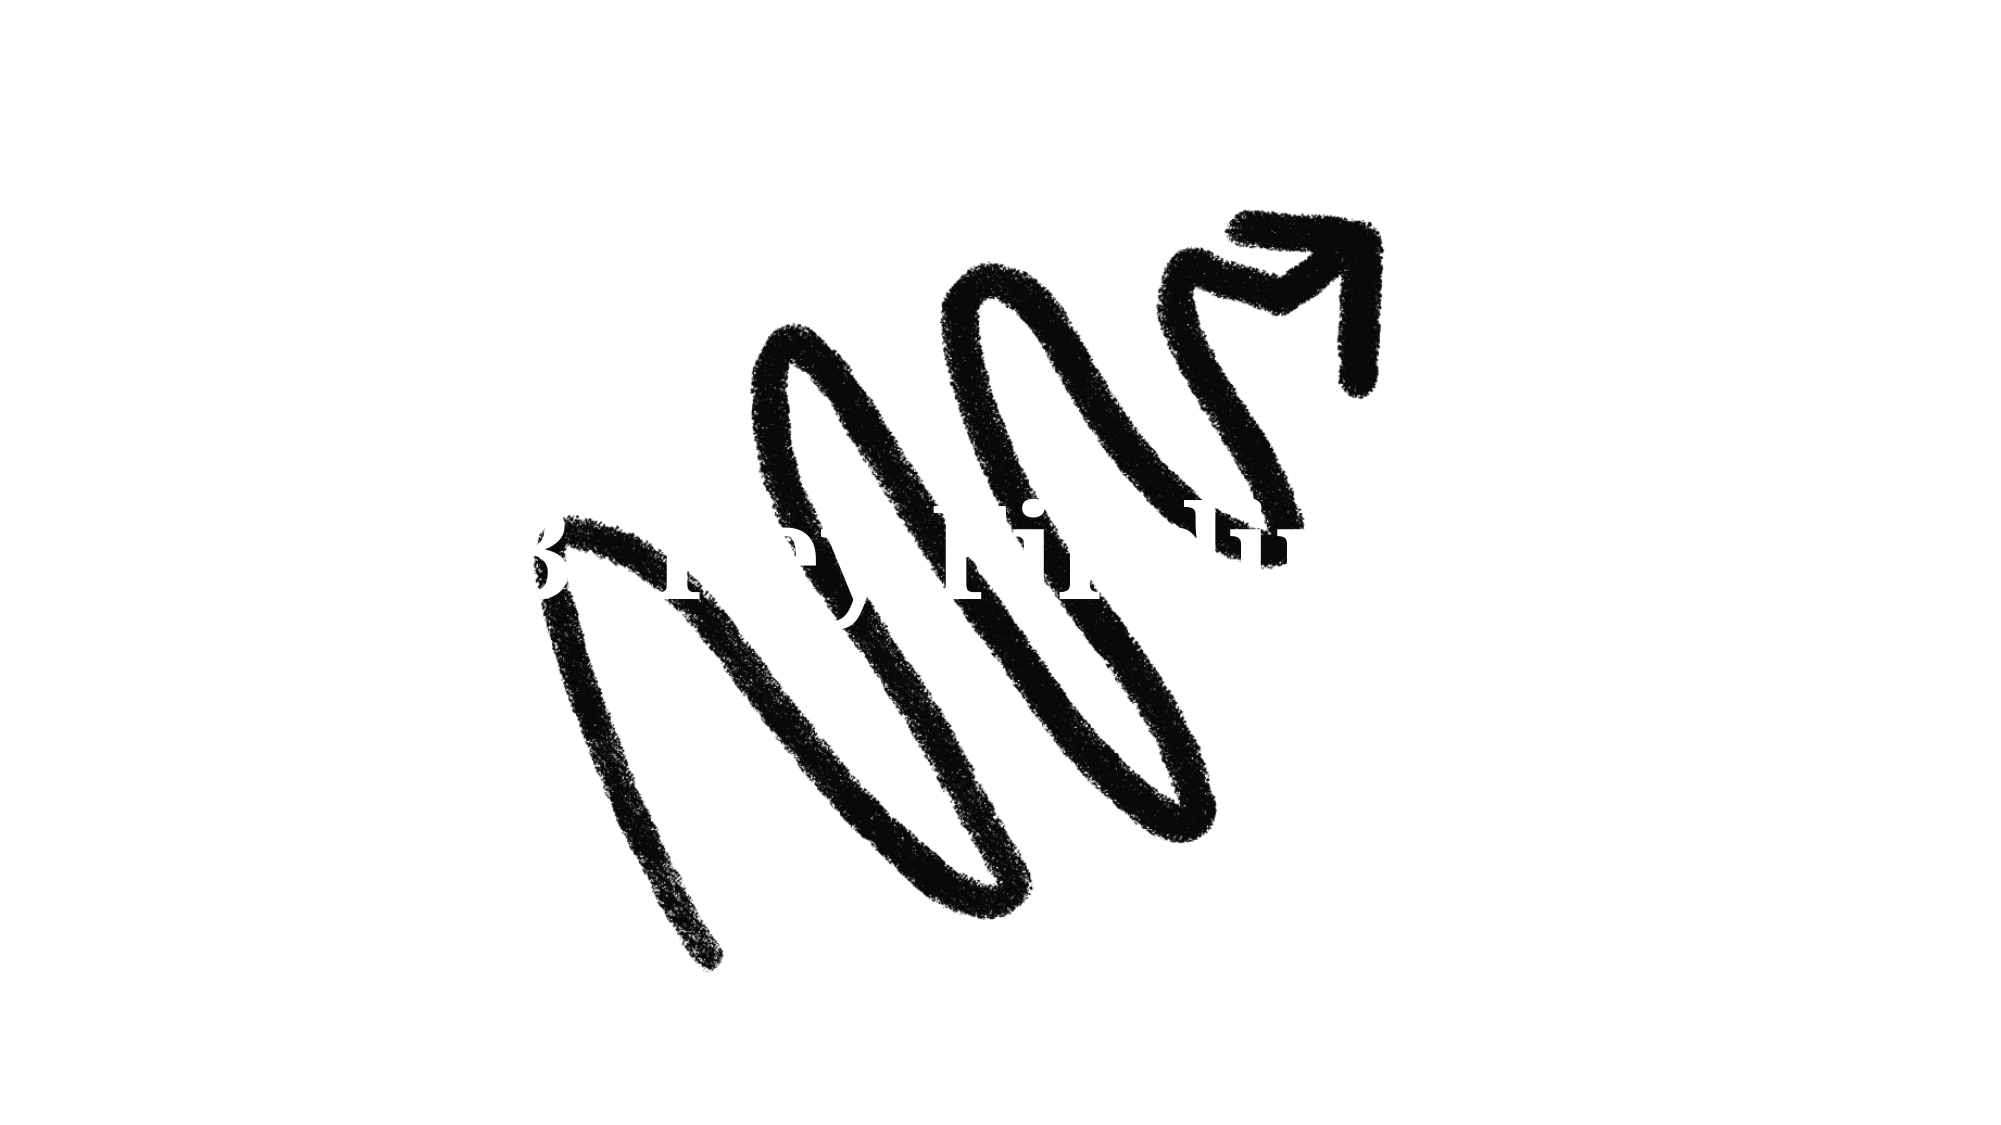

3. 	Key Findings
Note:
The research was conducted system agnostically; although participants told researchers what system they used, this information was not used to categorise the insights. The project brief was to uncover overall key findings, not variations in the experience of using the different suppliers.